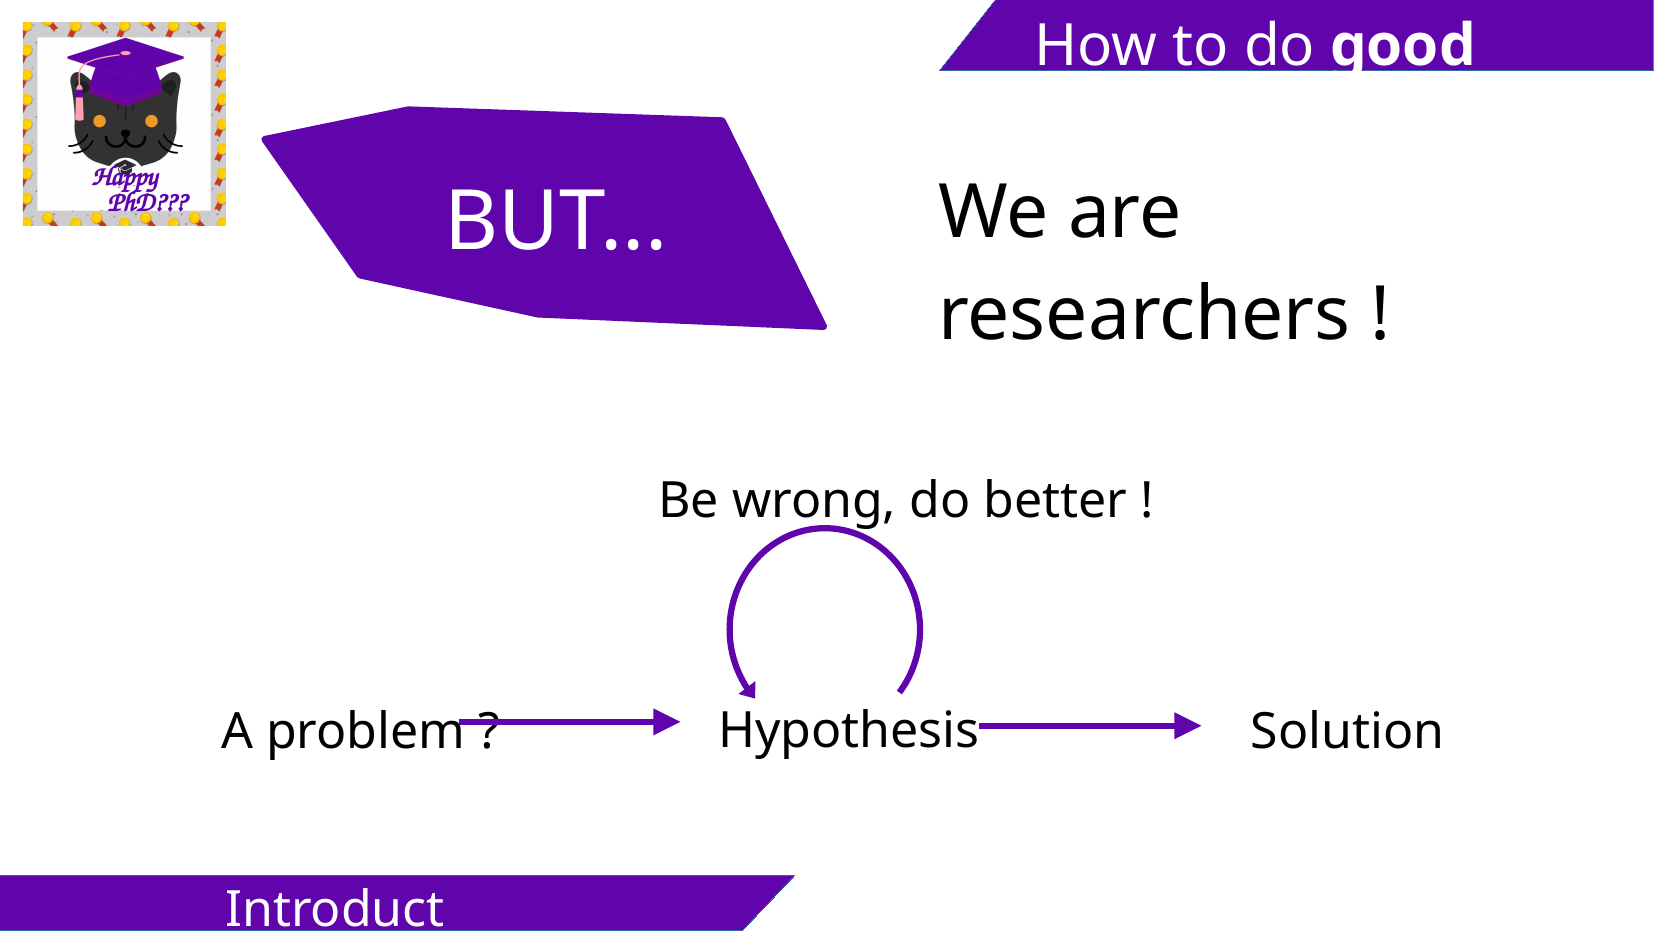

We are researchers !
BUT...
Be wrong, do better !
Hypothesis
A problem ?
Solution
Introduction5